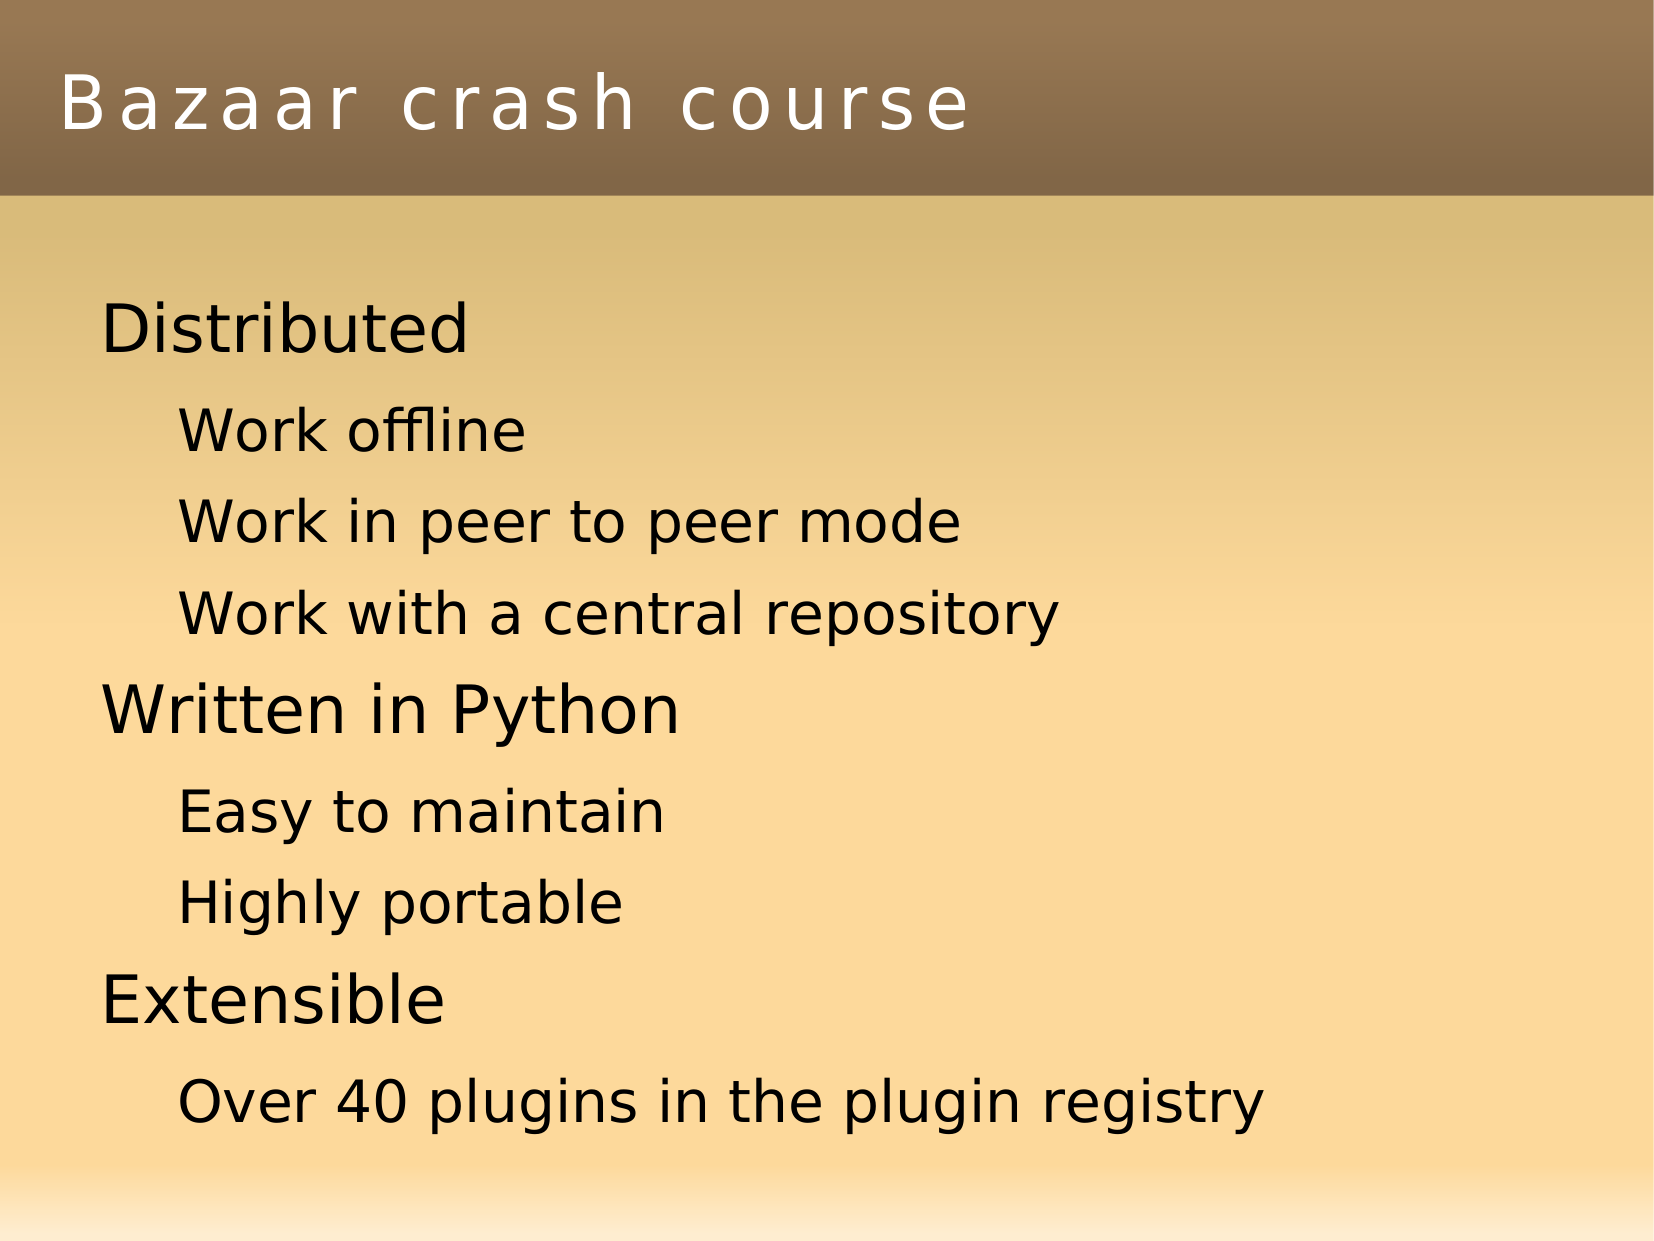

# Bazaar crash course
Distributed
Work offline
Work in peer to peer mode
Work with a central repository
Written in Python
Easy to maintain
Highly portable
Extensible
Over 40 plugins in the plugin registry